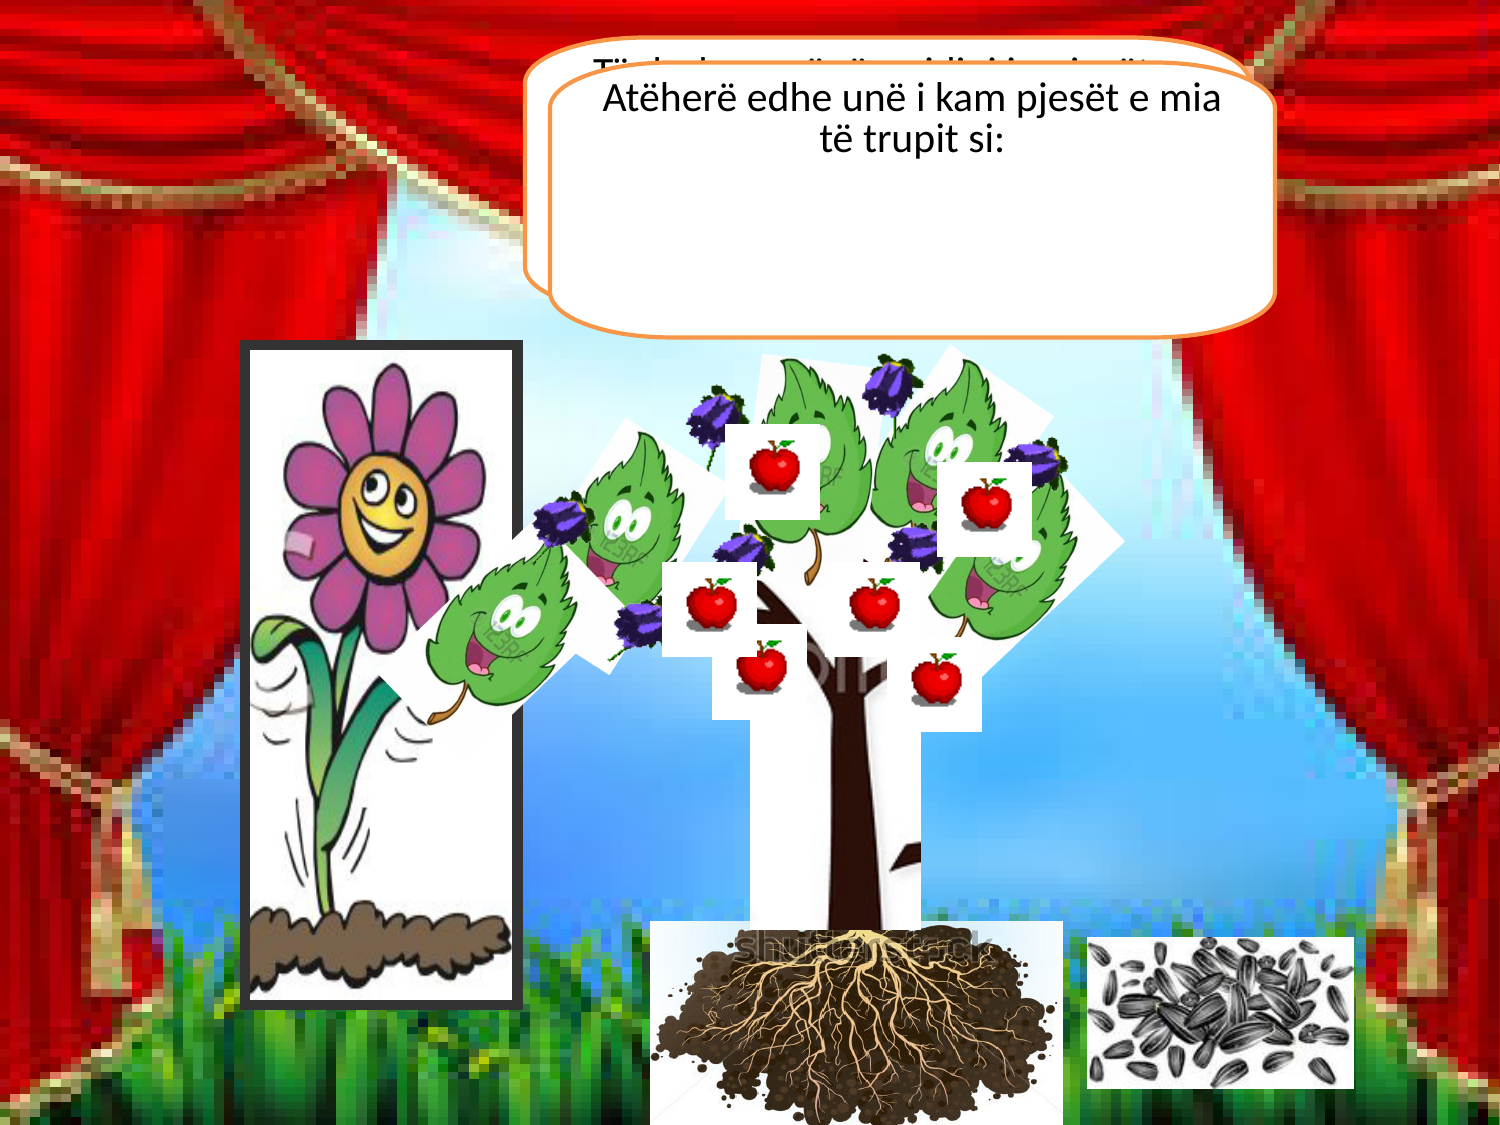

Të dashur nxënës,a idini ju pjesët e trupit tuaj?
Atëherë edhe unë i kam pjesët e mia të trupit si: